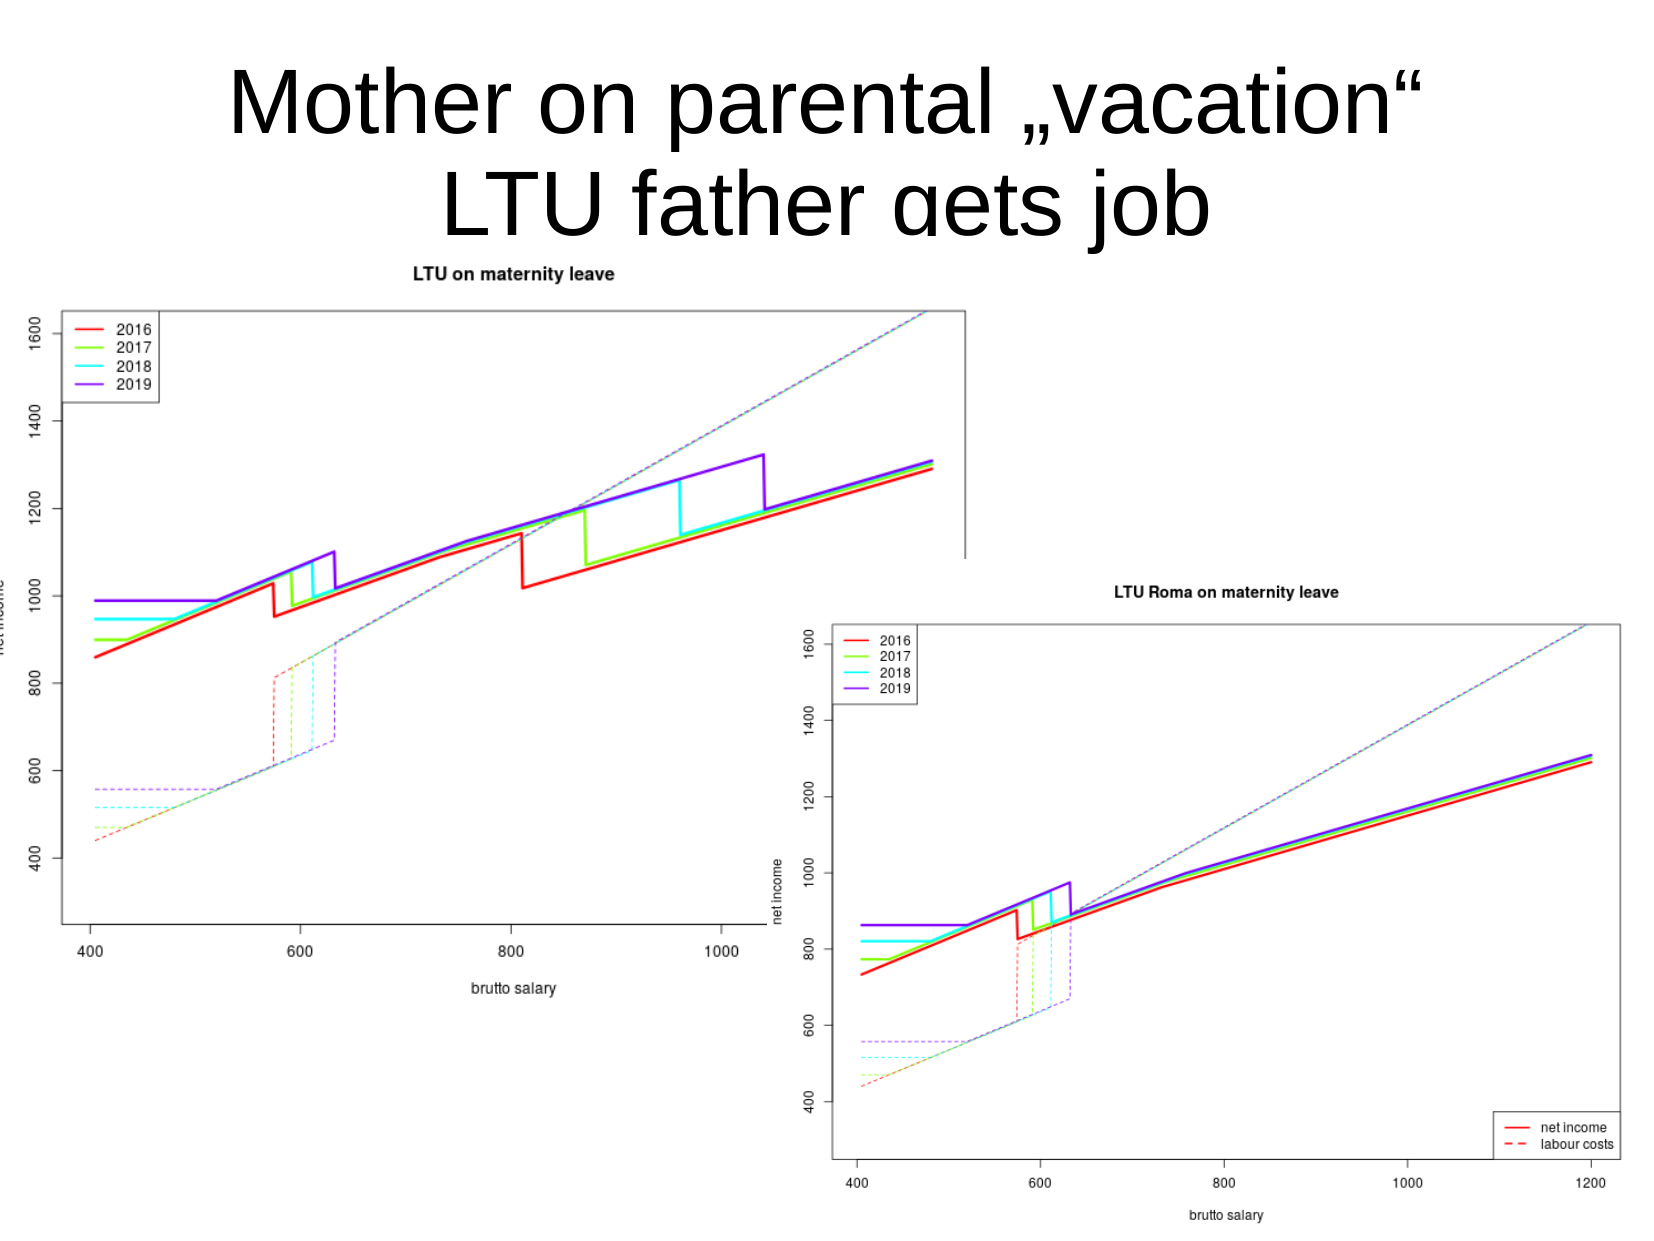

# Mother on parental „vacation“ LTU father gets job